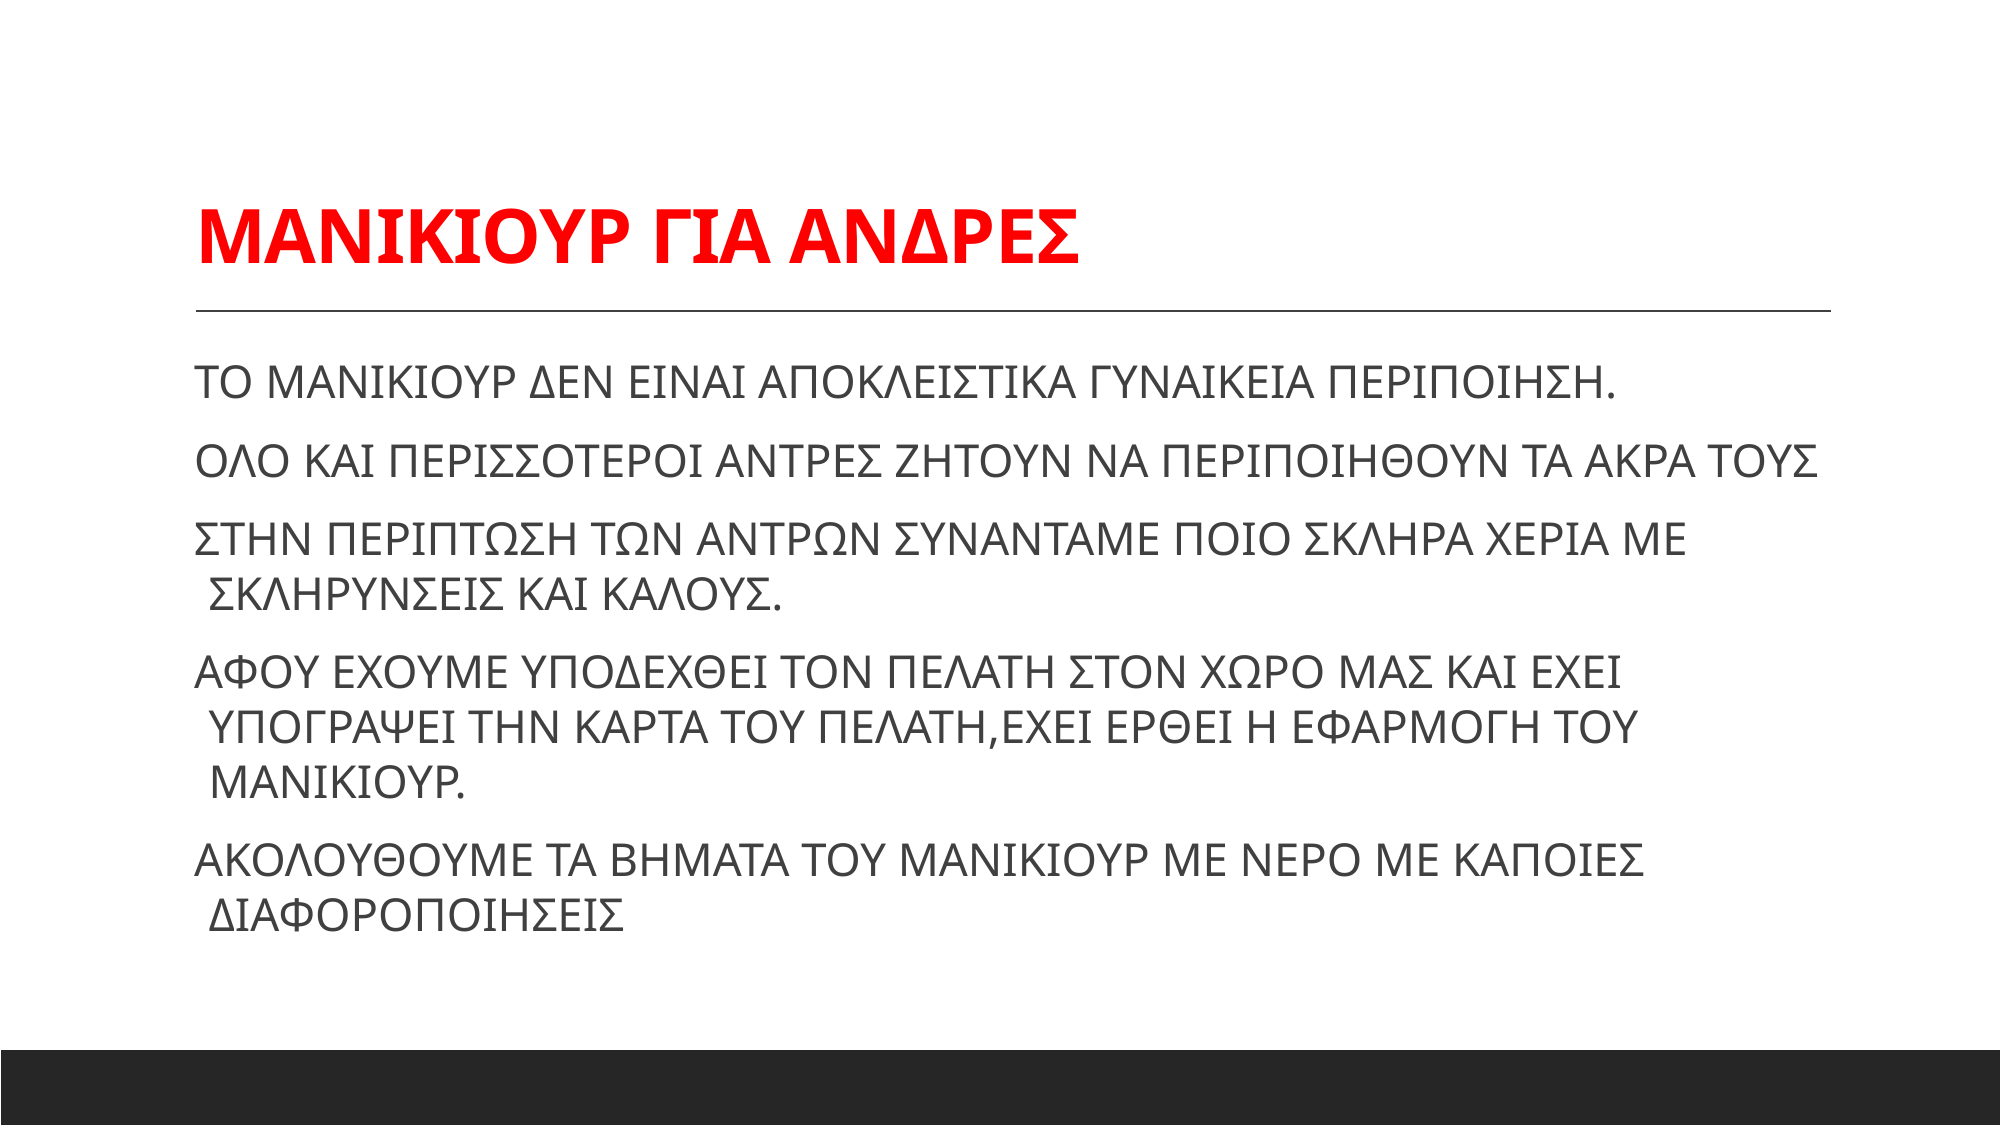

# ΜΑΝΙΚΙΟΥΡ ΓΙΑ ΑΝΔΡΕΣ
ΤΟ ΜΑΝΙΚΙΟΥΡ ΔΕΝ ΕΙΝΑΙ ΑΠΟΚΛΕΙΣΤΙΚΑ ΓΥΝΑΙΚΕΙΑ ΠΕΡΙΠΟΙΗΣΗ.
ΟΛΟ ΚΑΙ ΠΕΡΙΣΣΟΤΕΡΟΙ ΑΝΤΡΕΣ ΖΗΤΟΥΝ ΝΑ ΠΕΡΙΠΟΙΗΘΟΥΝ ΤΑ ΑΚΡΑ ΤΟΥΣ
ΣΤΗΝ ΠΕΡΙΠΤΩΣΗ ΤΩΝ ΑΝΤΡΩΝ ΣΥΝΑΝΤΑΜΕ ΠΟΙΟ ΣΚΛΗΡΑ ΧΕΡΙΑ ΜΕ ΣΚΛΗΡΥΝΣΕΙΣ ΚΑΙ ΚΑΛΟΥΣ.
ΑΦΟΥ ΕΧΟΥΜΕ ΥΠΟΔΕΧΘΕΙ ΤΟΝ ΠΕΛΑΤΗ ΣΤΟΝ ΧΩΡΟ ΜΑΣ ΚΑΙ ΕΧΕΙ ΥΠΟΓΡΑΨΕΙ ΤΗΝ ΚΑΡΤΑ ΤΟΥ ΠΕΛΑΤΗ,ΕΧΕΙ ΕΡΘΕΙ Η ΕΦΑΡΜΟΓΗ ΤΟΥ ΜΑΝΙΚΙΟΥΡ.
ΑΚΟΛΟΥΘΟΥΜΕ ΤΑ ΒΗΜΑΤΑ ΤΟΥ ΜΑΝΙΚΙΟΥΡ ΜΕ ΝΕΡΟ ΜΕ ΚΑΠΟΙΕΣ ΔΙΑΦΟΡΟΠΟΙΗΣΕΙΣ